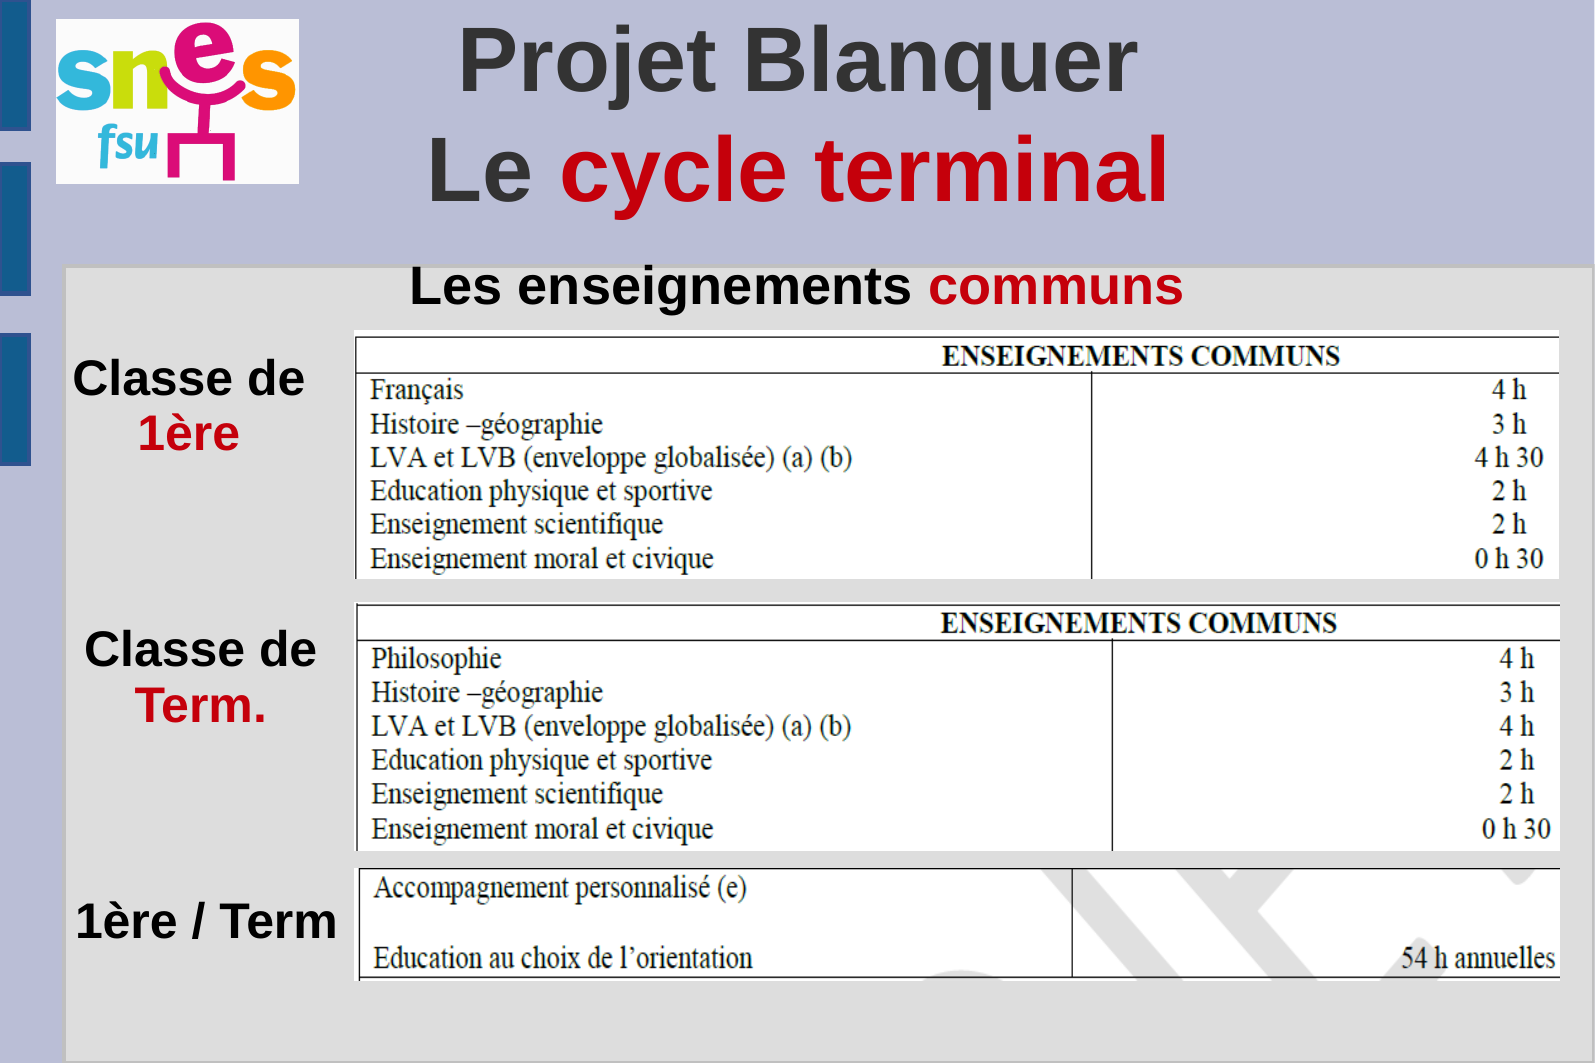

# Projet Blanquer Le cycle terminal
Les enseignements communs
Classe de 1ère
Classe de Term.
1ère / Term